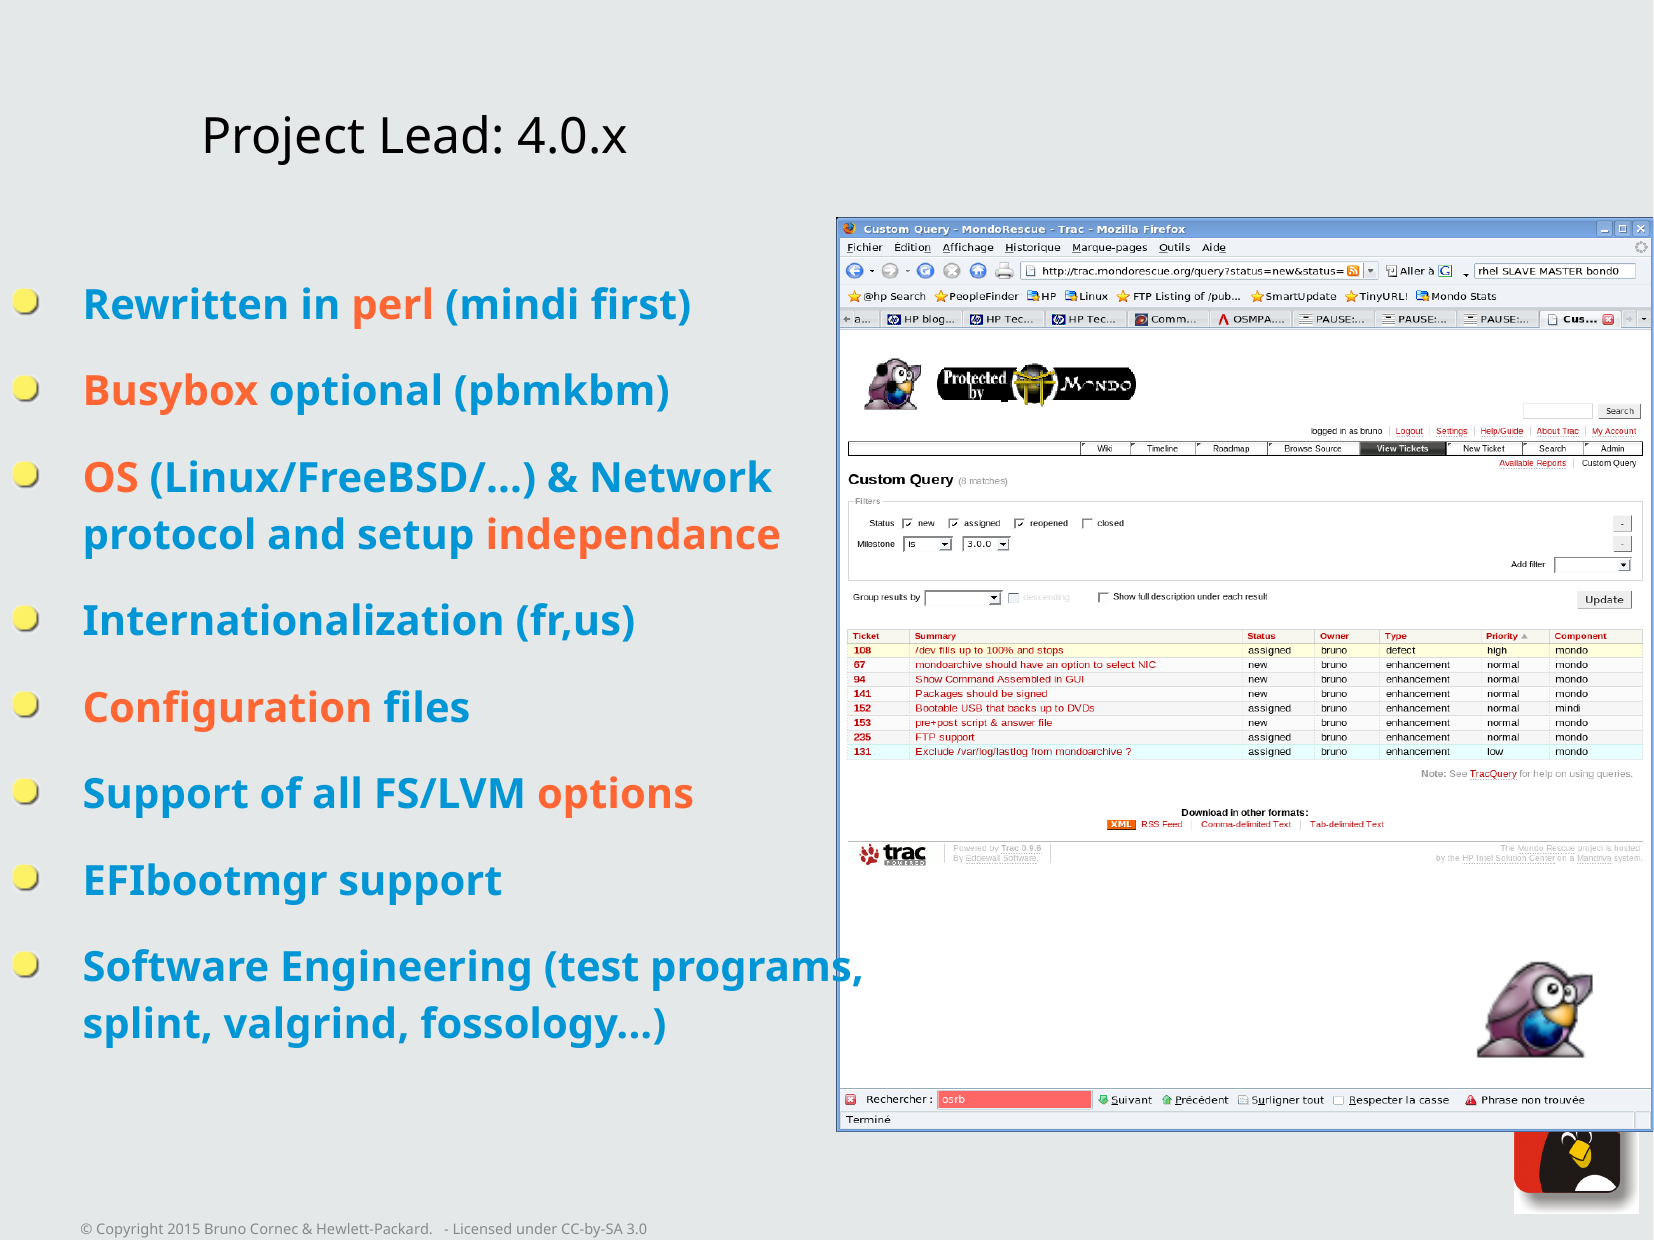

Project Lead: 4.0.x
# Rewritten in perl (mindi first)
Busybox optional (pbmkbm)
OS (Linux/FreeBSD/...) & Network protocol and setup independance
Internationalization (fr,us)
Configuration files
Support of all FS/LVM options
EFIbootmgr support
Software Engineering (test programs, splint, valgrind, fossology...)